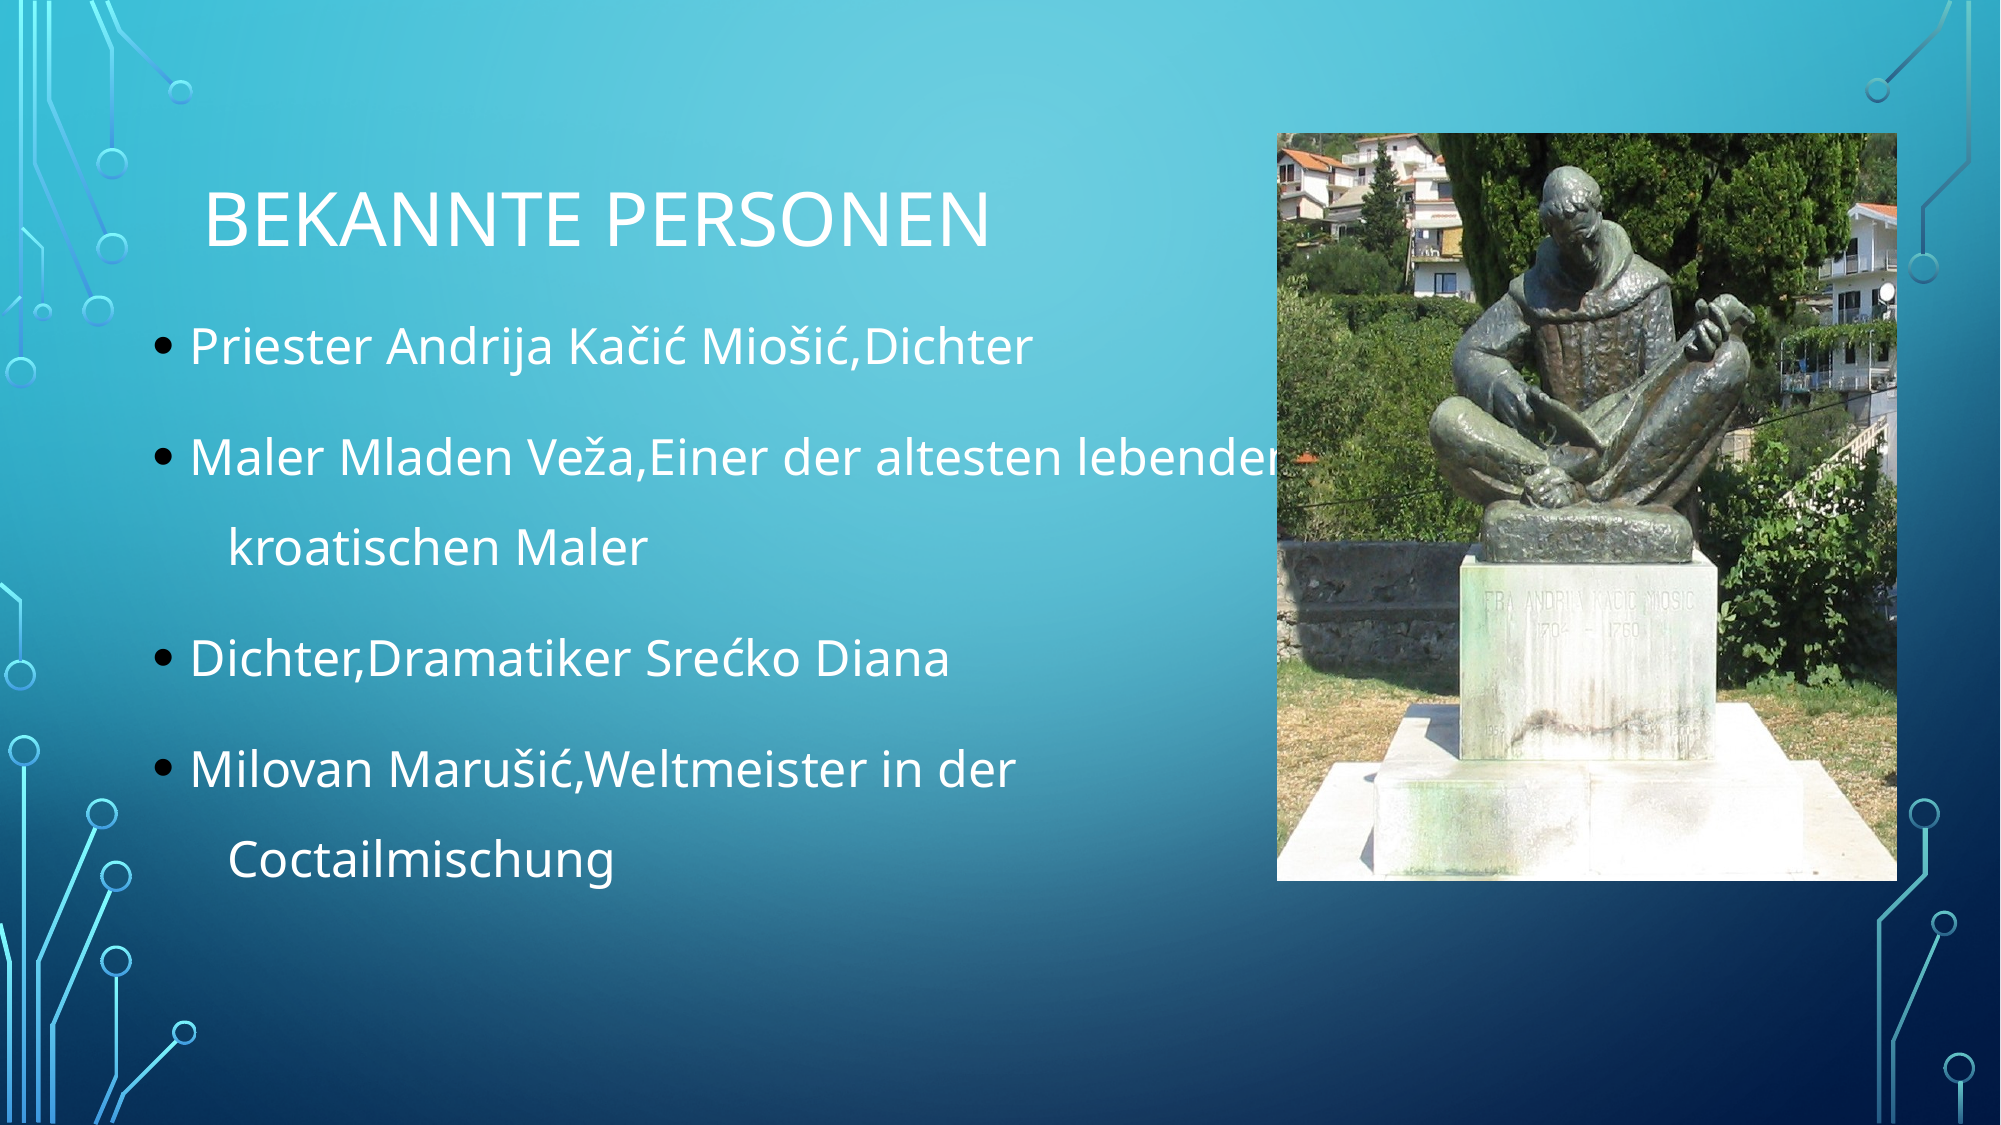

# Bekannte Personen
Priester Andrija Kačić Miošić,Dichter
Maler Mladen Veža,Einer der altesten lebenden kroatischen Maler
Dichter,Dramatiker Srećko Diana
Milovan Marušić,Weltmeister in der Coctailmischung